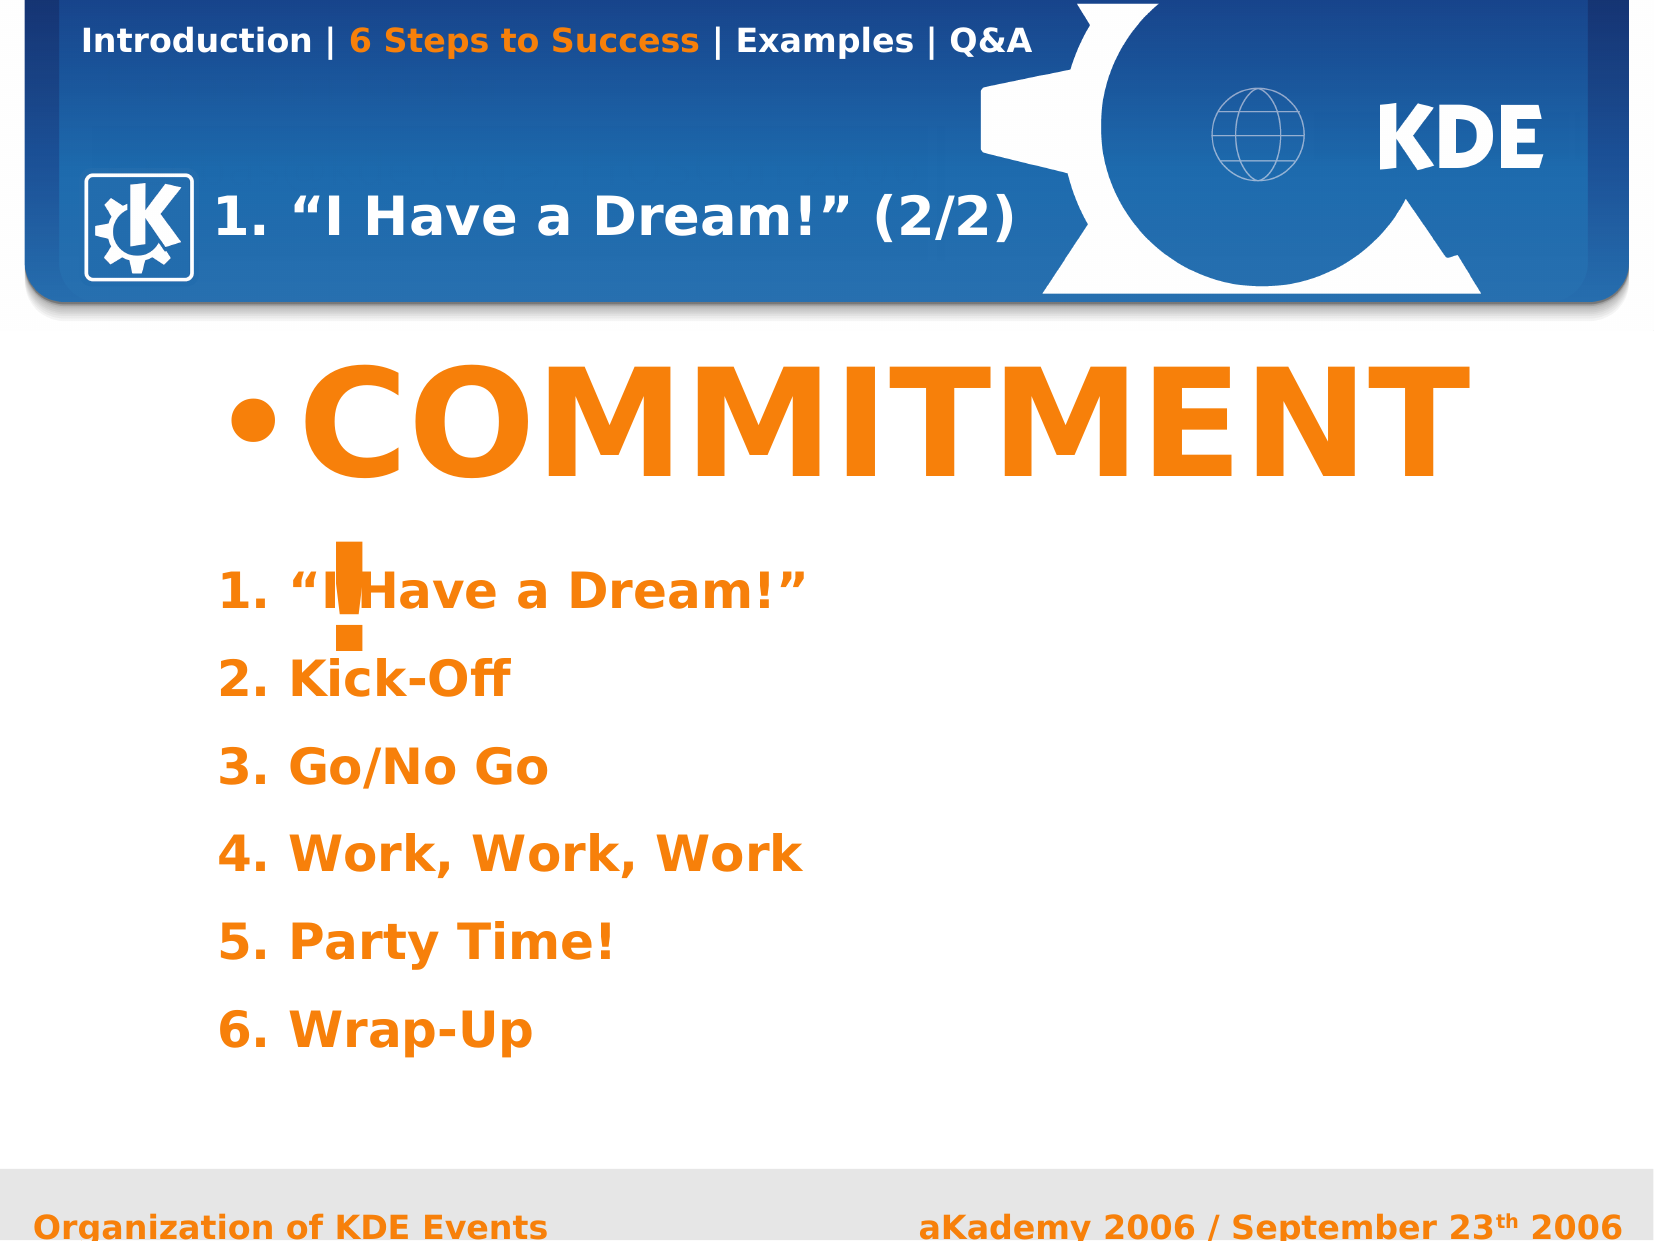

Introduction | 6 Steps to Success | Examples | Q&A
# 1. “I Have a Dream!” (2/2)
COMMITMENT!
 “I Have a Dream!”
 Kick-Off
 Go/No Go
 Work, Work, Work
 Party Time!
 Wrap-Up